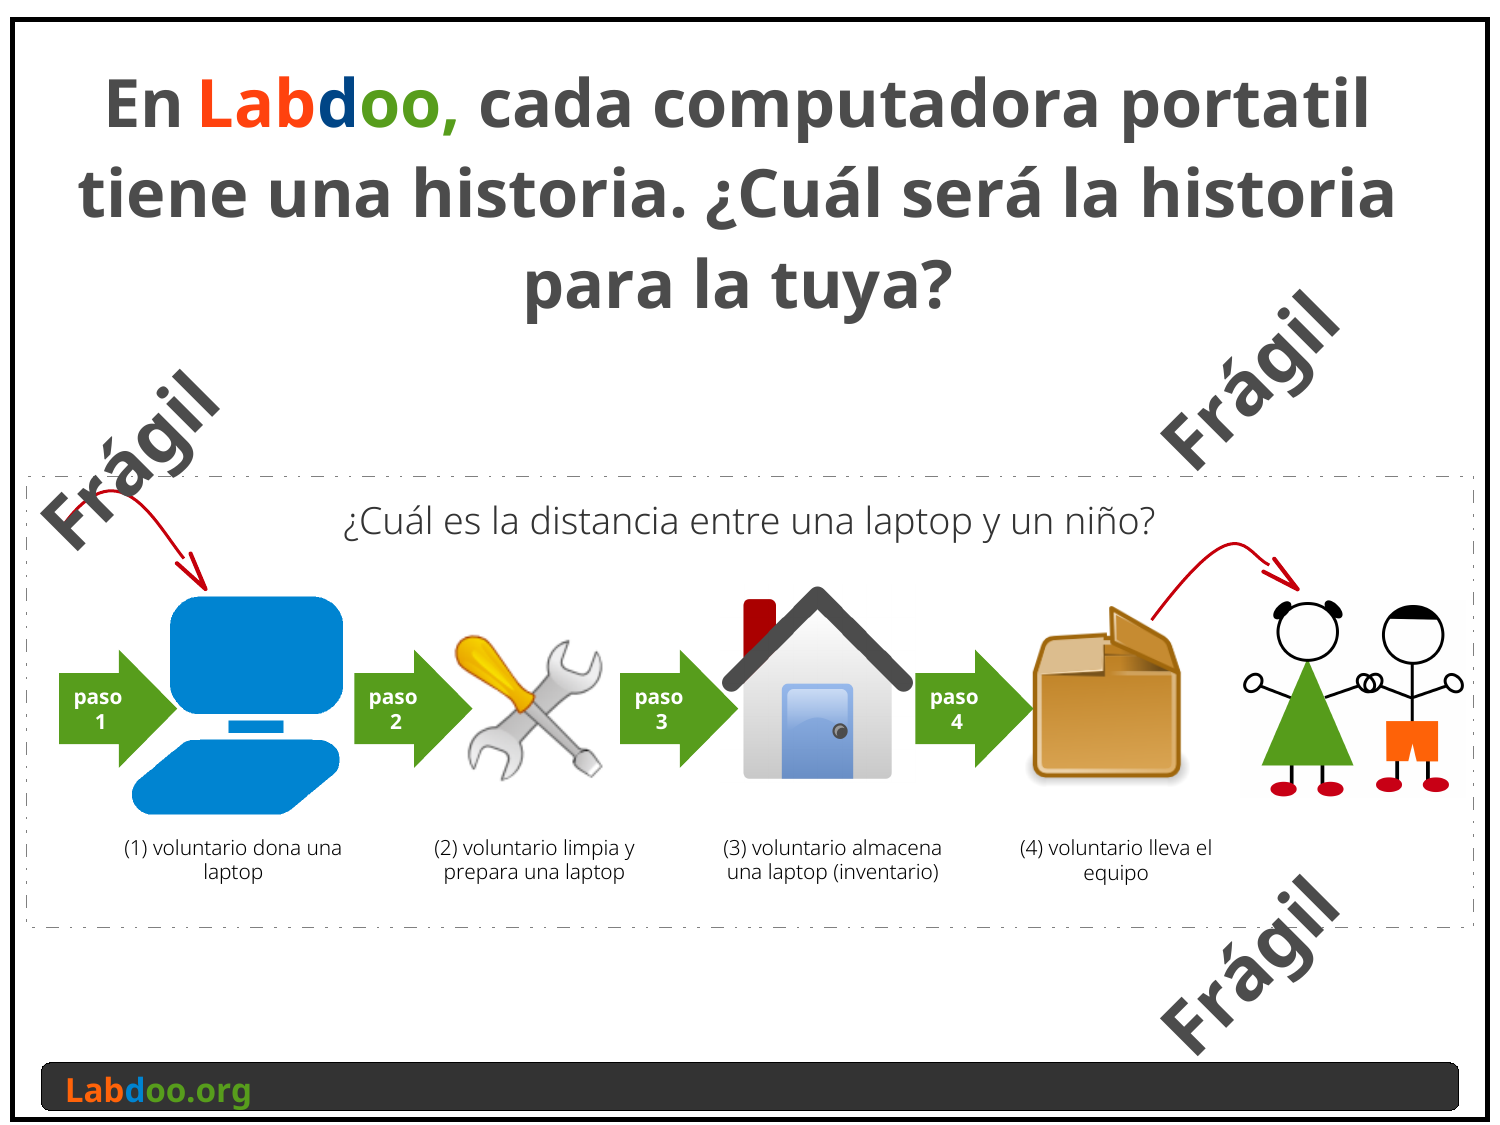

En Labdoo, cada computadora portatil tiene una historia. ¿Cuál será la historia para la tuya?
Frágil
Frágil
¿Cuál es la distancia entre una laptop y un niño?
paso
1
paso
2
paso
3
paso
4
Frágil
(1) voluntario dona una laptop
(2) voluntario limpia y prepara una laptop
(3) voluntario almacena una laptop (inventario)
(4) voluntario lleva el equipo